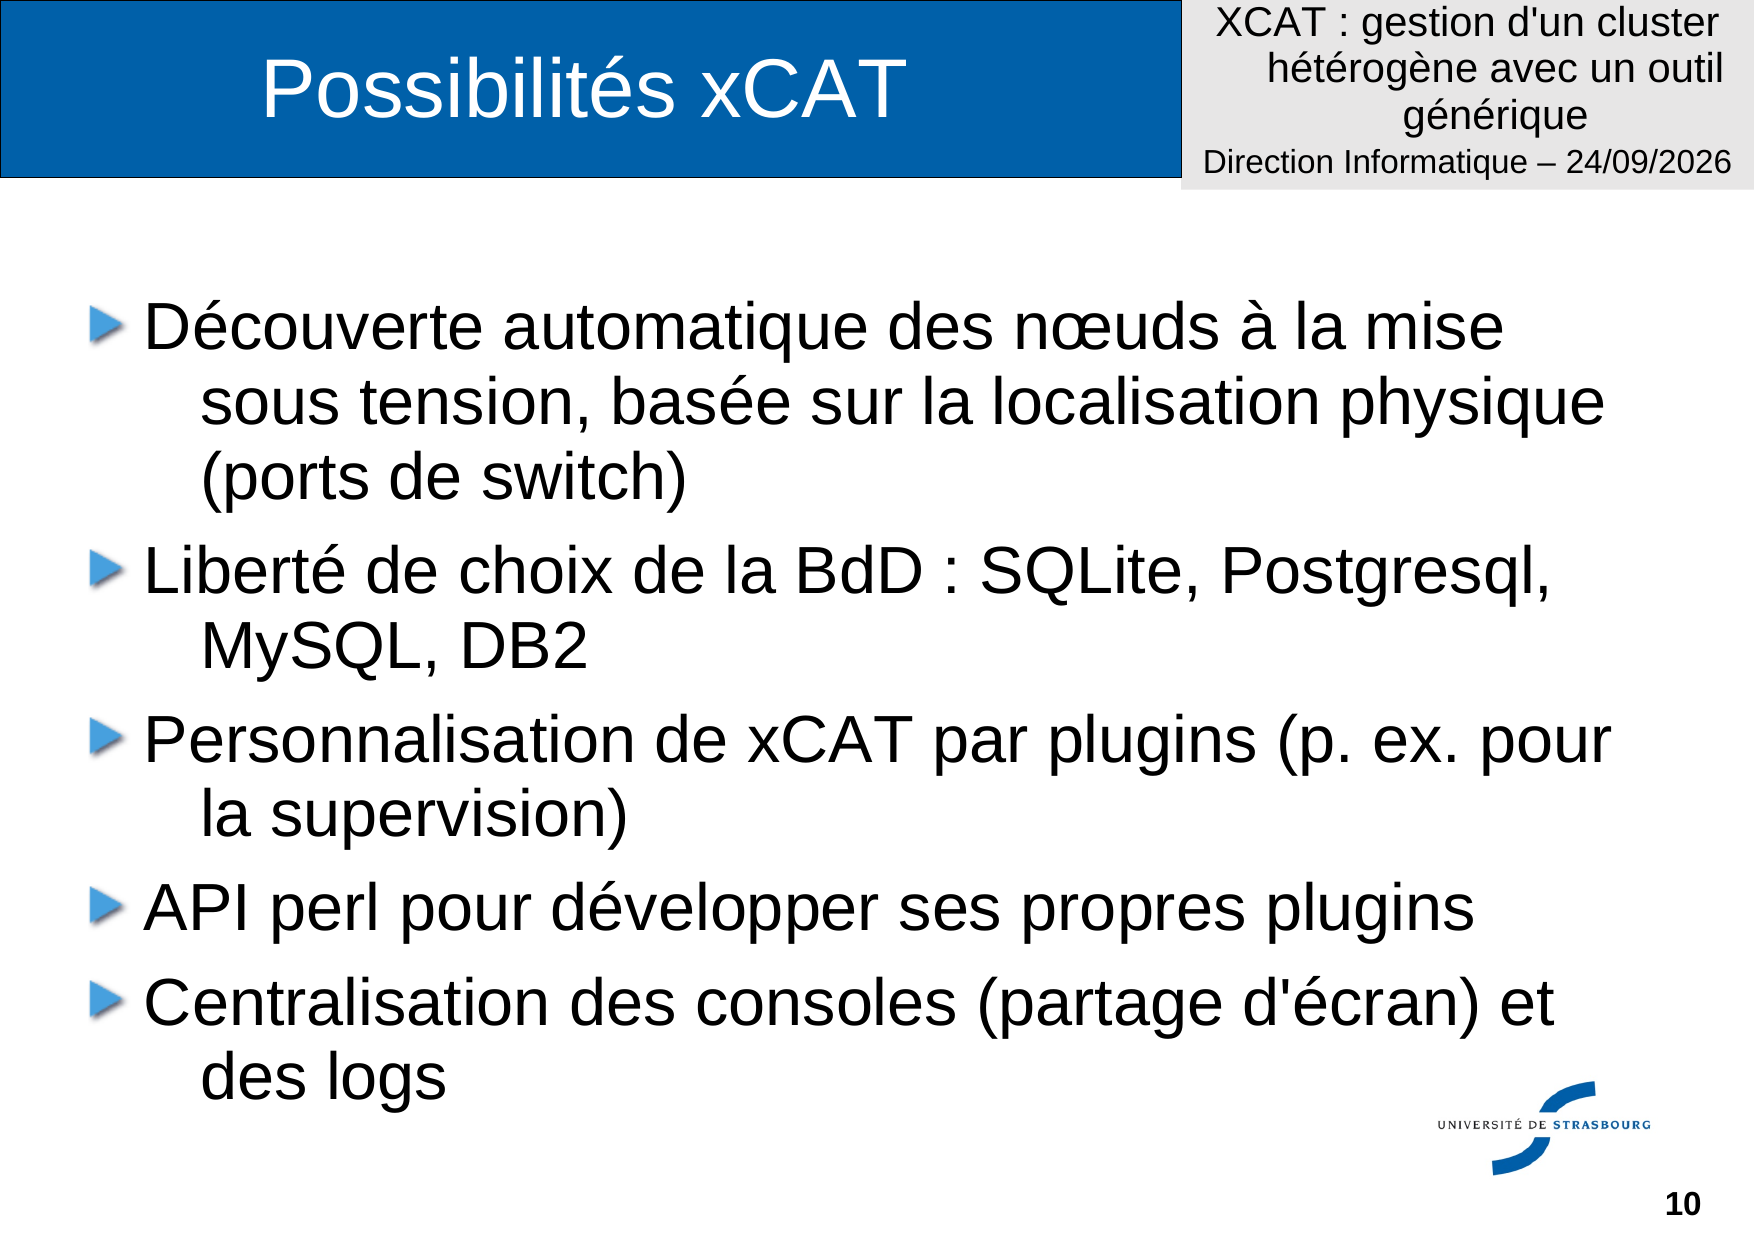

# Possibilités xCAT
Découverte automatique des nœuds à la mise sous tension, basée sur la localisation physique (ports de switch)
Liberté de choix de la BdD : SQLite, Postgresql, MySQL, DB2
Personnalisation de xCAT par plugins (p. ex. pour la supervision)
API perl pour développer ses propres plugins
Centralisation des consoles (partage d'écran) et des logs
10